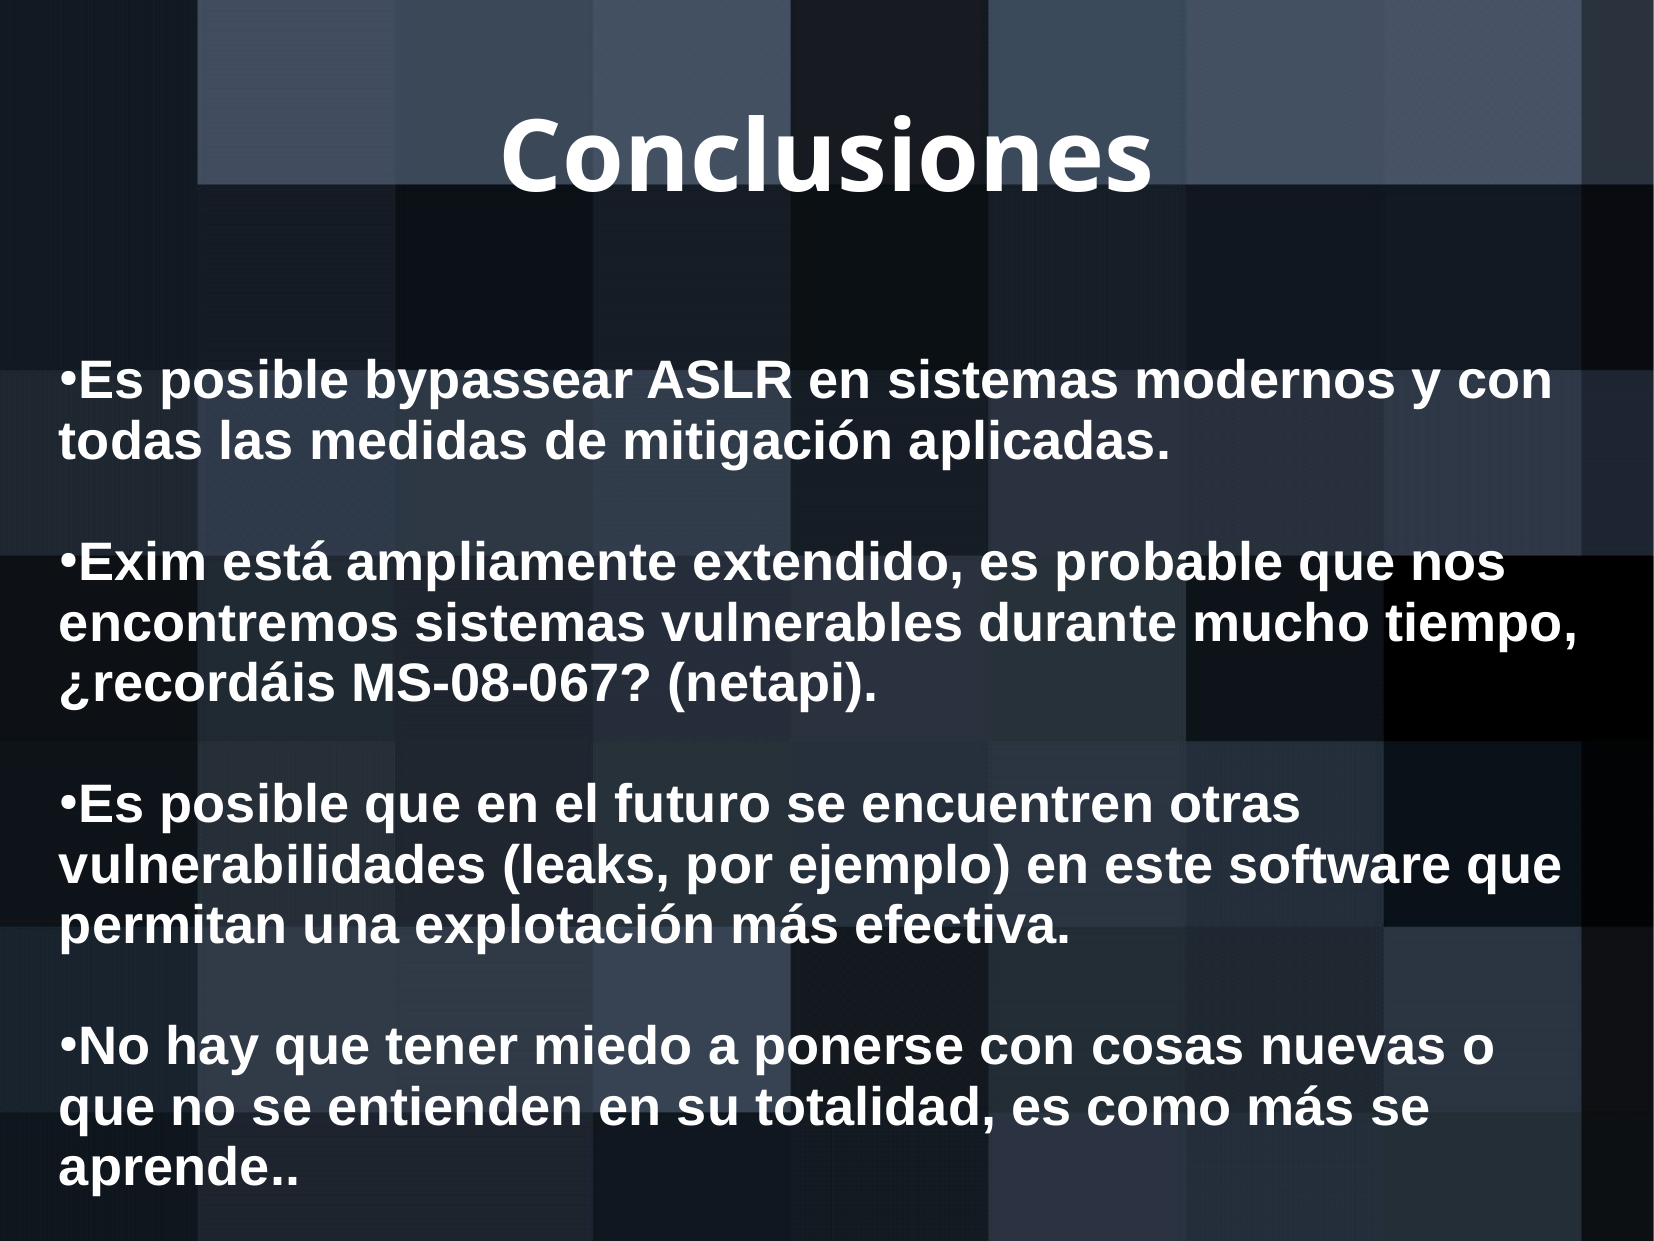

# Conclusiones
Es posible bypassear ASLR en sistemas modernos y con todas las medidas de mitigación aplicadas.
Exim está ampliamente extendido, es probable que nos encontremos sistemas vulnerables durante mucho tiempo, ¿recordáis MS-08-067? (netapi).
Es posible que en el futuro se encuentren otras vulnerabilidades (leaks, por ejemplo) en este software que permitan una explotación más efectiva.
No hay que tener miedo a ponerse con cosas nuevas o que no se entienden en su totalidad, es como más se aprende..